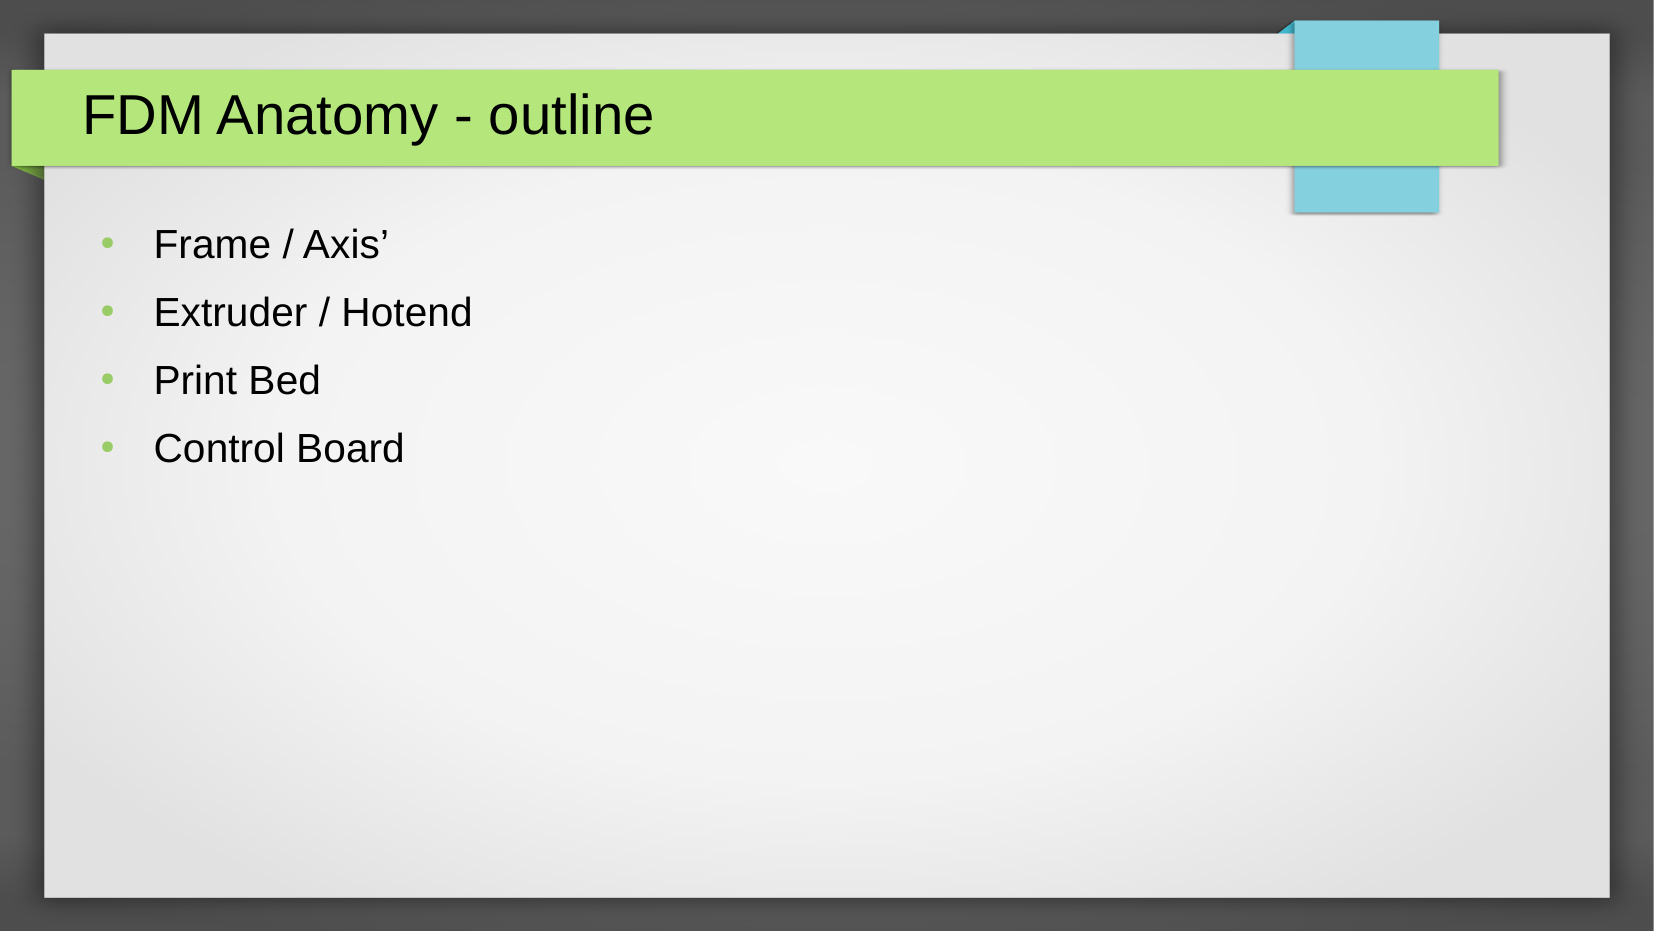

# FDM Anatomy - outline
Frame / Axis’
Extruder / Hotend
Print Bed
Control Board